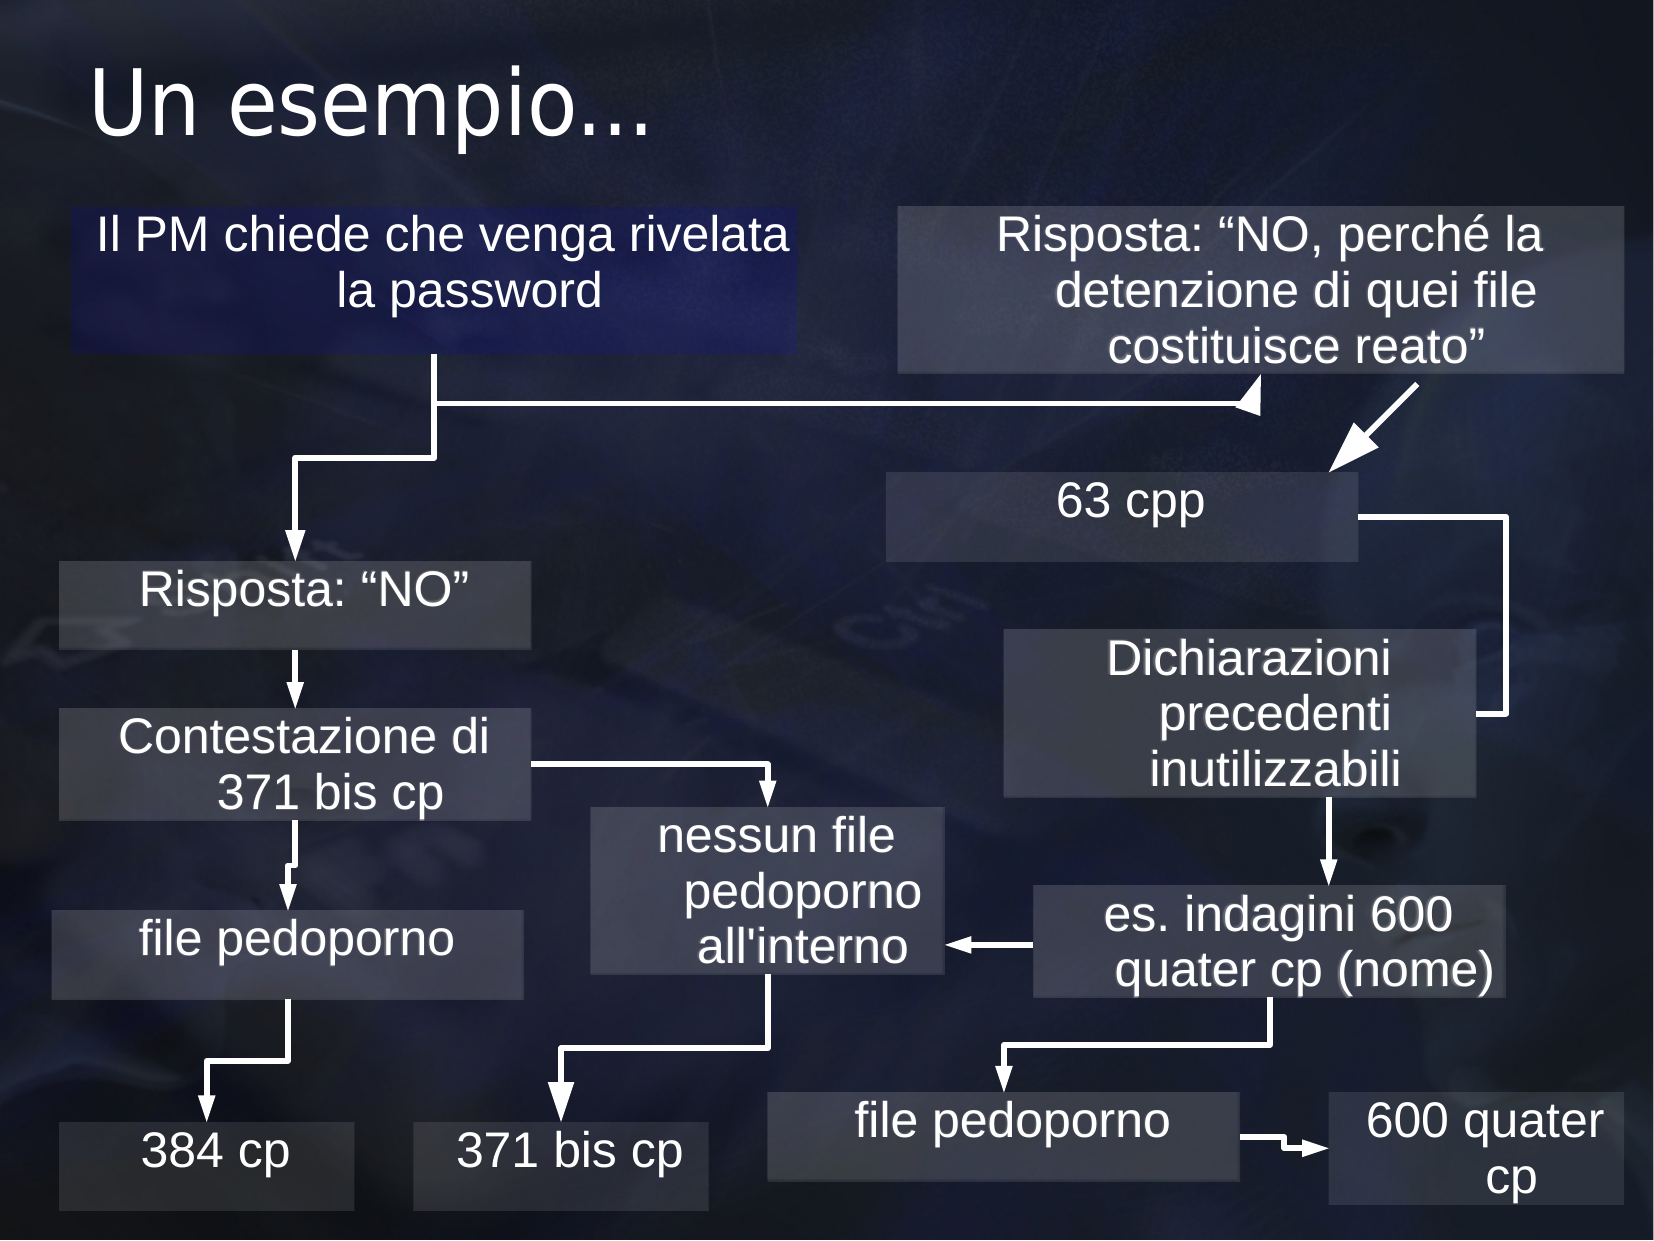

# Un esempio...
Il PM chiede che venga rivelata la password
Risposta: “NO, perché la detenzione di quei file costituisce reato”
63 cpp
Risposta: “NO”
Dichiarazioni precedenti inutilizzabili
Contestazione di 371 bis cp
nessun file pedoporno all'interno
es. indagini 600 quater cp (nome)
file pedoporno
file pedoporno
600 quater cp
384 cp
371 bis cp